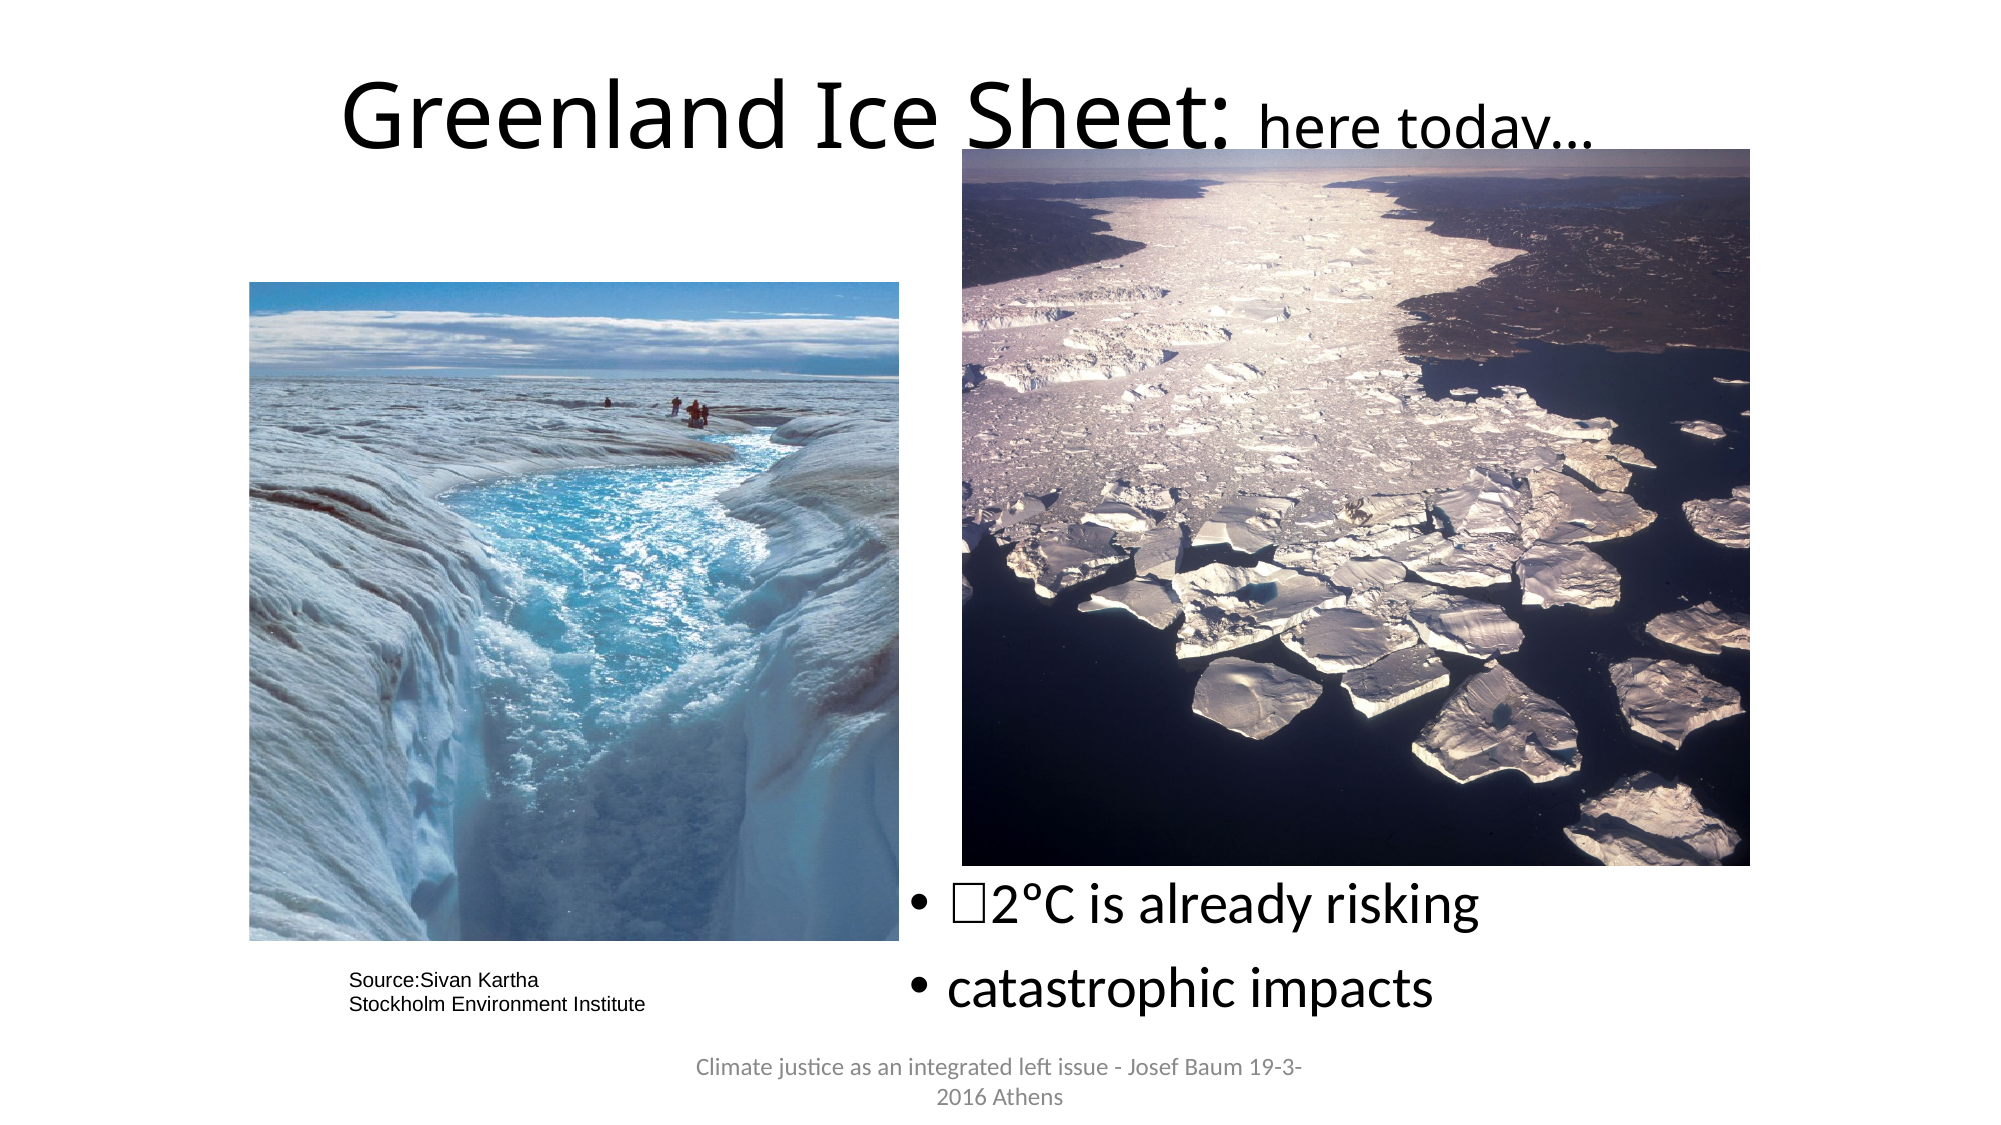

# Greenland Ice Sheet: here today…
2ºC is already risking
catastrophic impacts
Source:Sivan Kartha
Stockholm Environment Institute
Climate justice as an integrated left issue - Josef Baum 19-3-2016 Athens